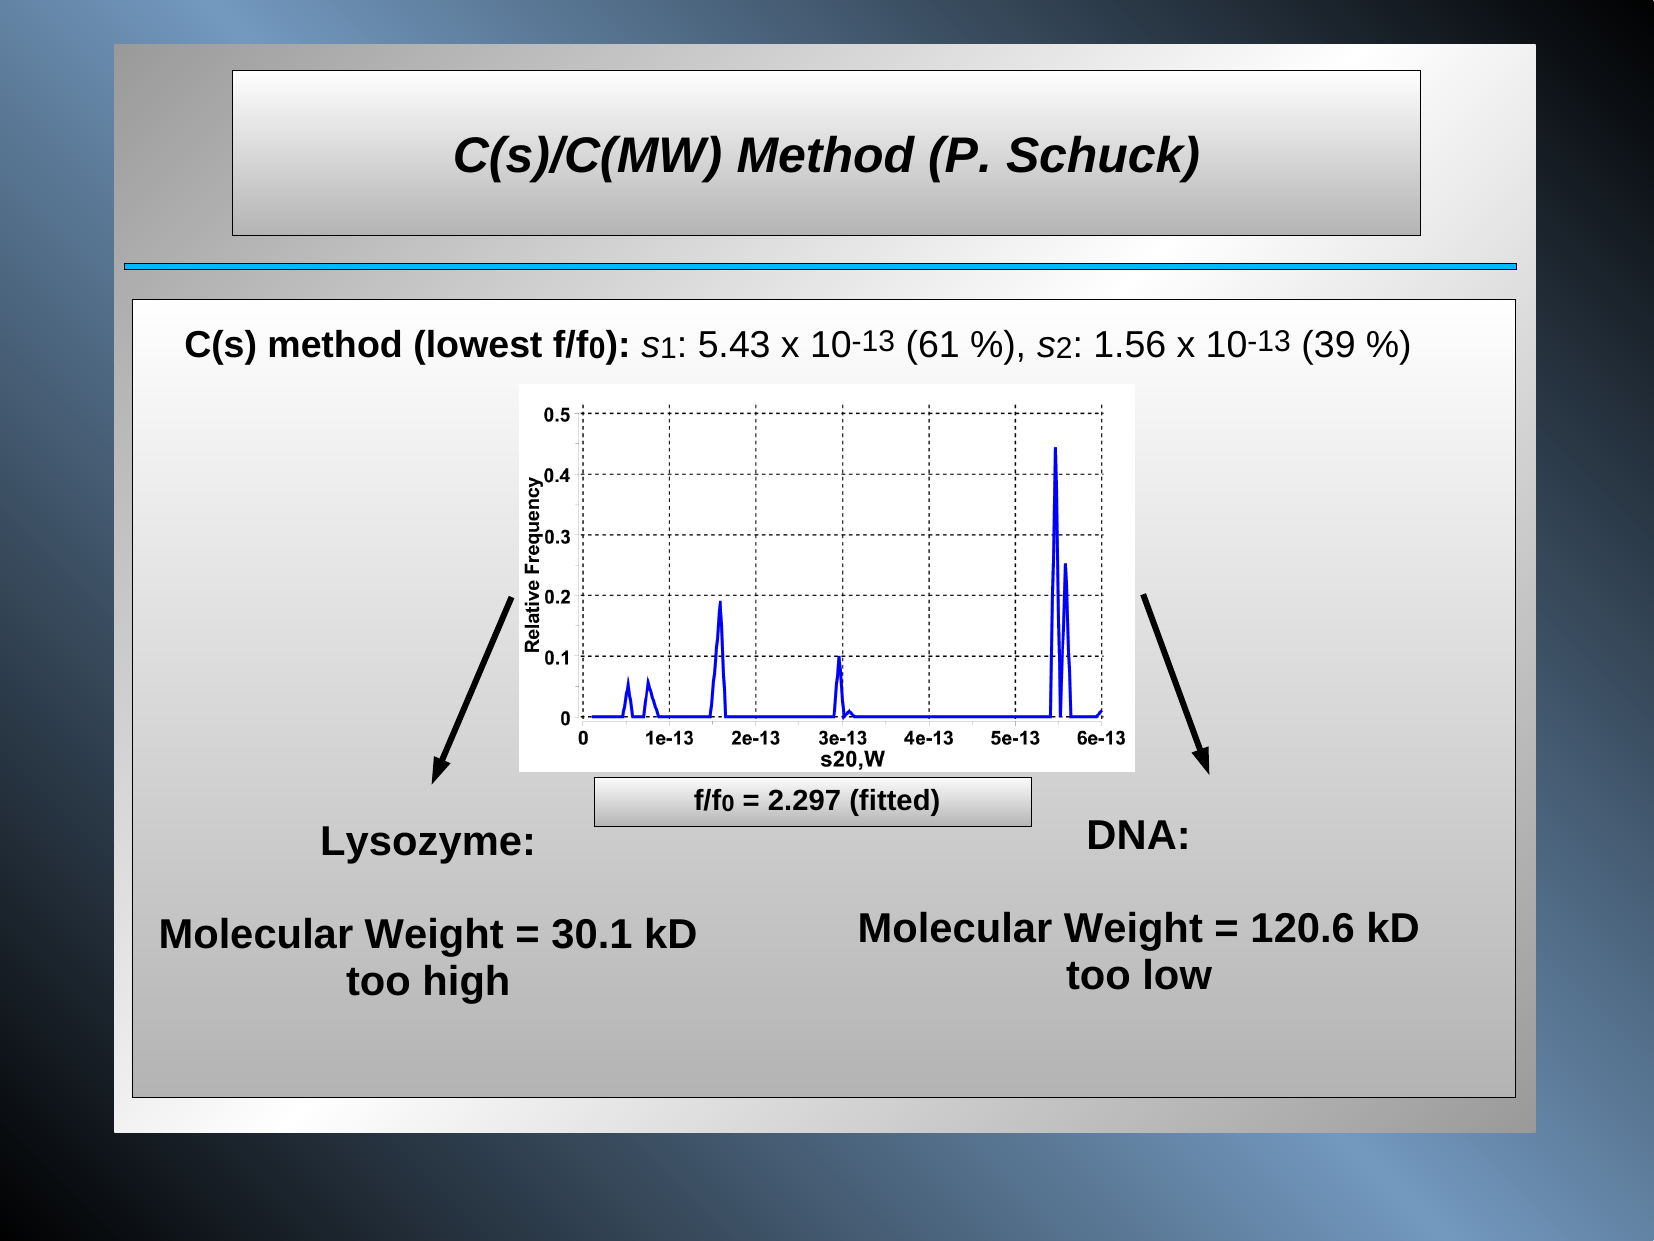

C(s)/C(MW) Method (P. Schuck)
C(s) method (lowest f/f0): s1: 5.43 x 10-13 (61 %), s2: 1.56 x 10-13 (39 %)
f/f0 = 2.297 (fitted)
DNA:
Molecular Weight = 120.6 kD
too low
Lysozyme:
Molecular Weight = 30.1 kD
too high